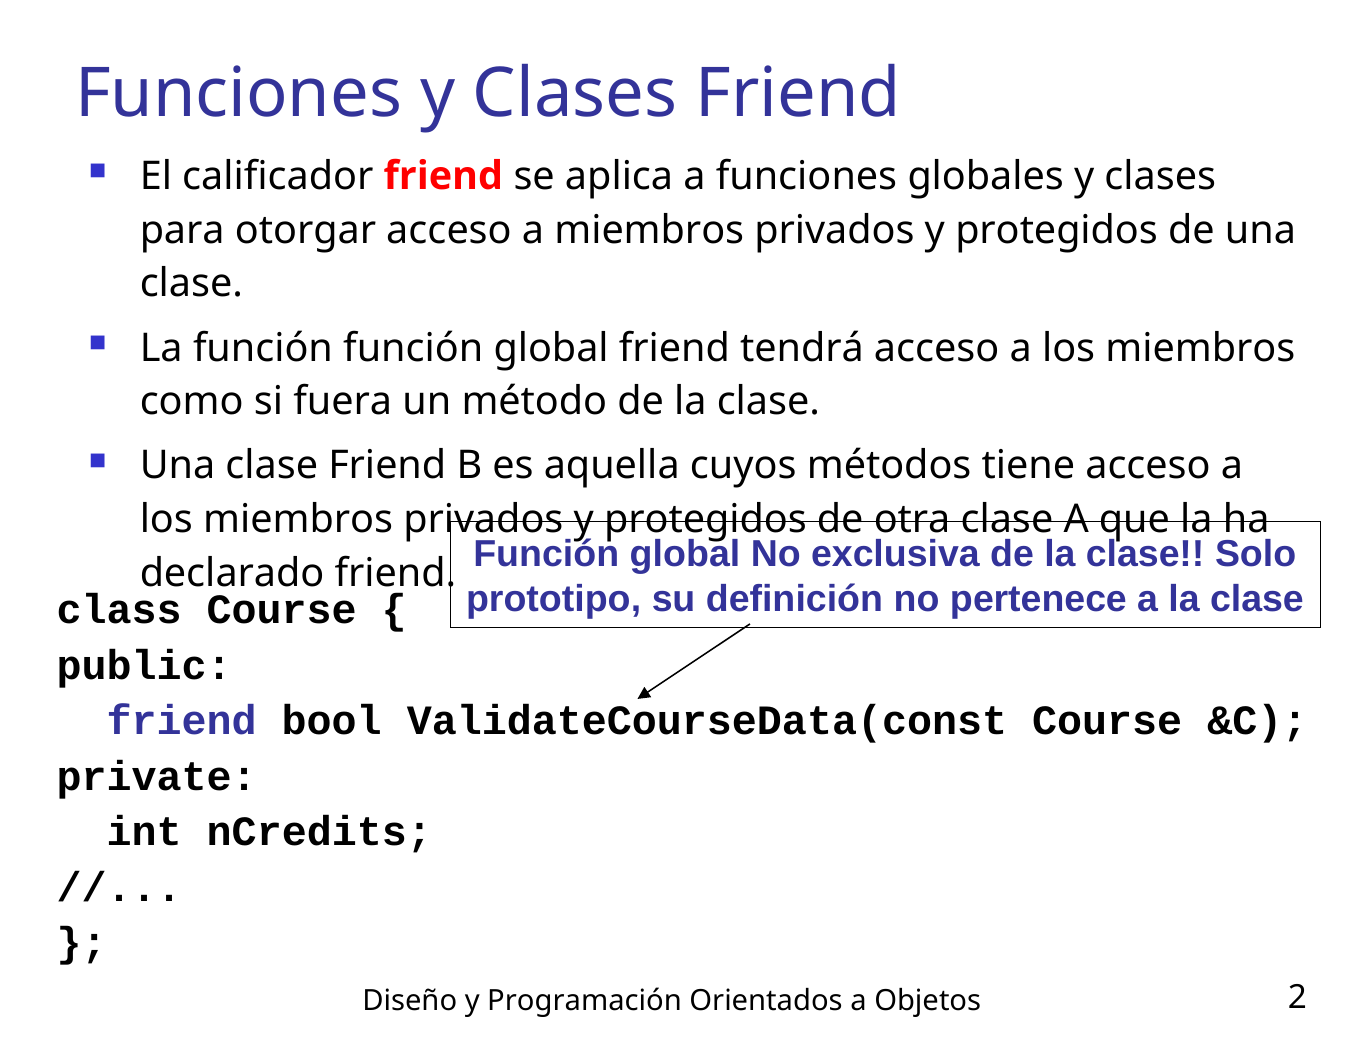

# Funciones y Clases Friend
El calificador friend se aplica a funciones globales y clases para otorgar acceso a miembros privados y protegidos de una clase.
La función función global friend tendrá acceso a los miembros como si fuera un método de la clase.
Una clase Friend B es aquella cuyos métodos tiene acceso a los miembros privados y protegidos de otra clase A que la ha declarado friend.
Función global No exclusiva de la clase!! Solo prototipo, su definición no pertenece a la clase
class Course {
public:
 friend bool ValidateCourseData(const Course &C);
private:
 int nCredits;
//...
};
Diseño y Programación Orientados a Objetos
2